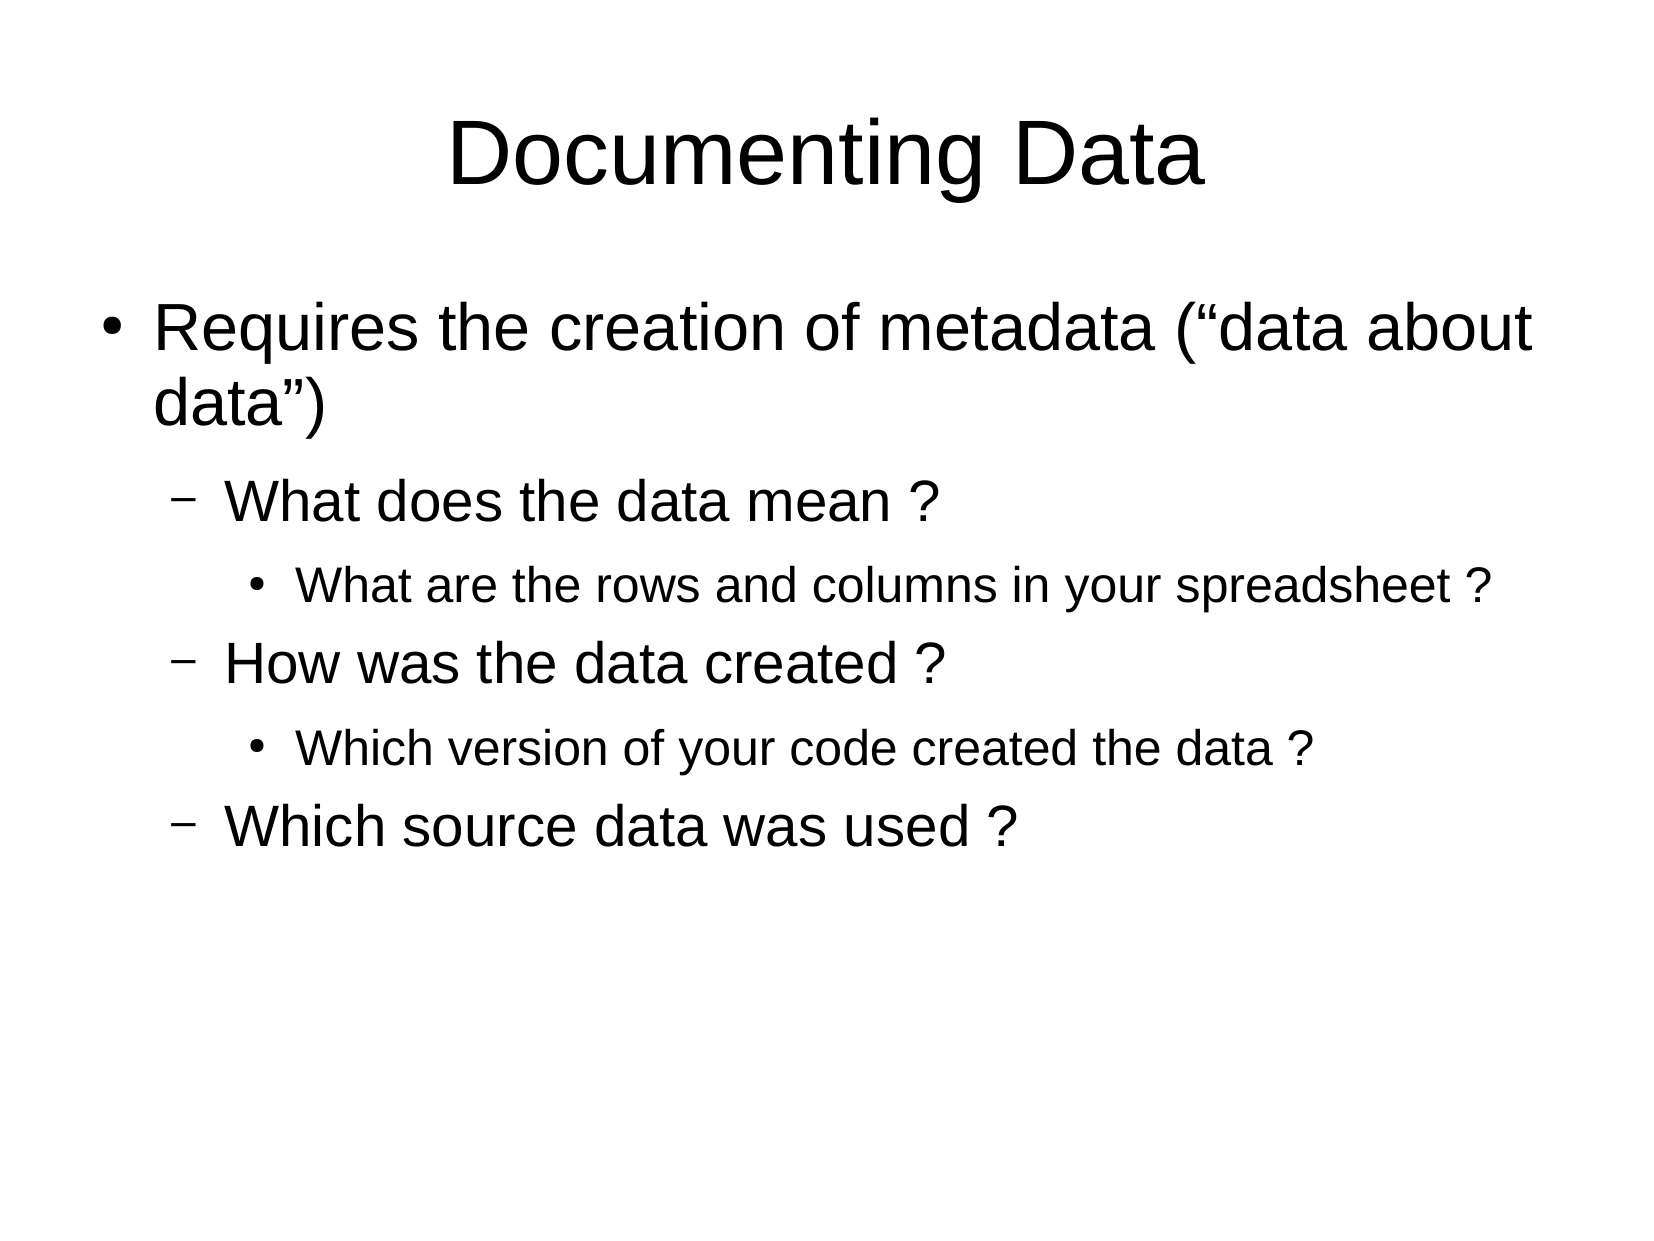

# Documenting Data
Requires the creation of metadata (“data about data”)
What does the data mean ?
What are the rows and columns in your spreadsheet ?
How was the data created ?
Which version of your code created the data ?
Which source data was used ?